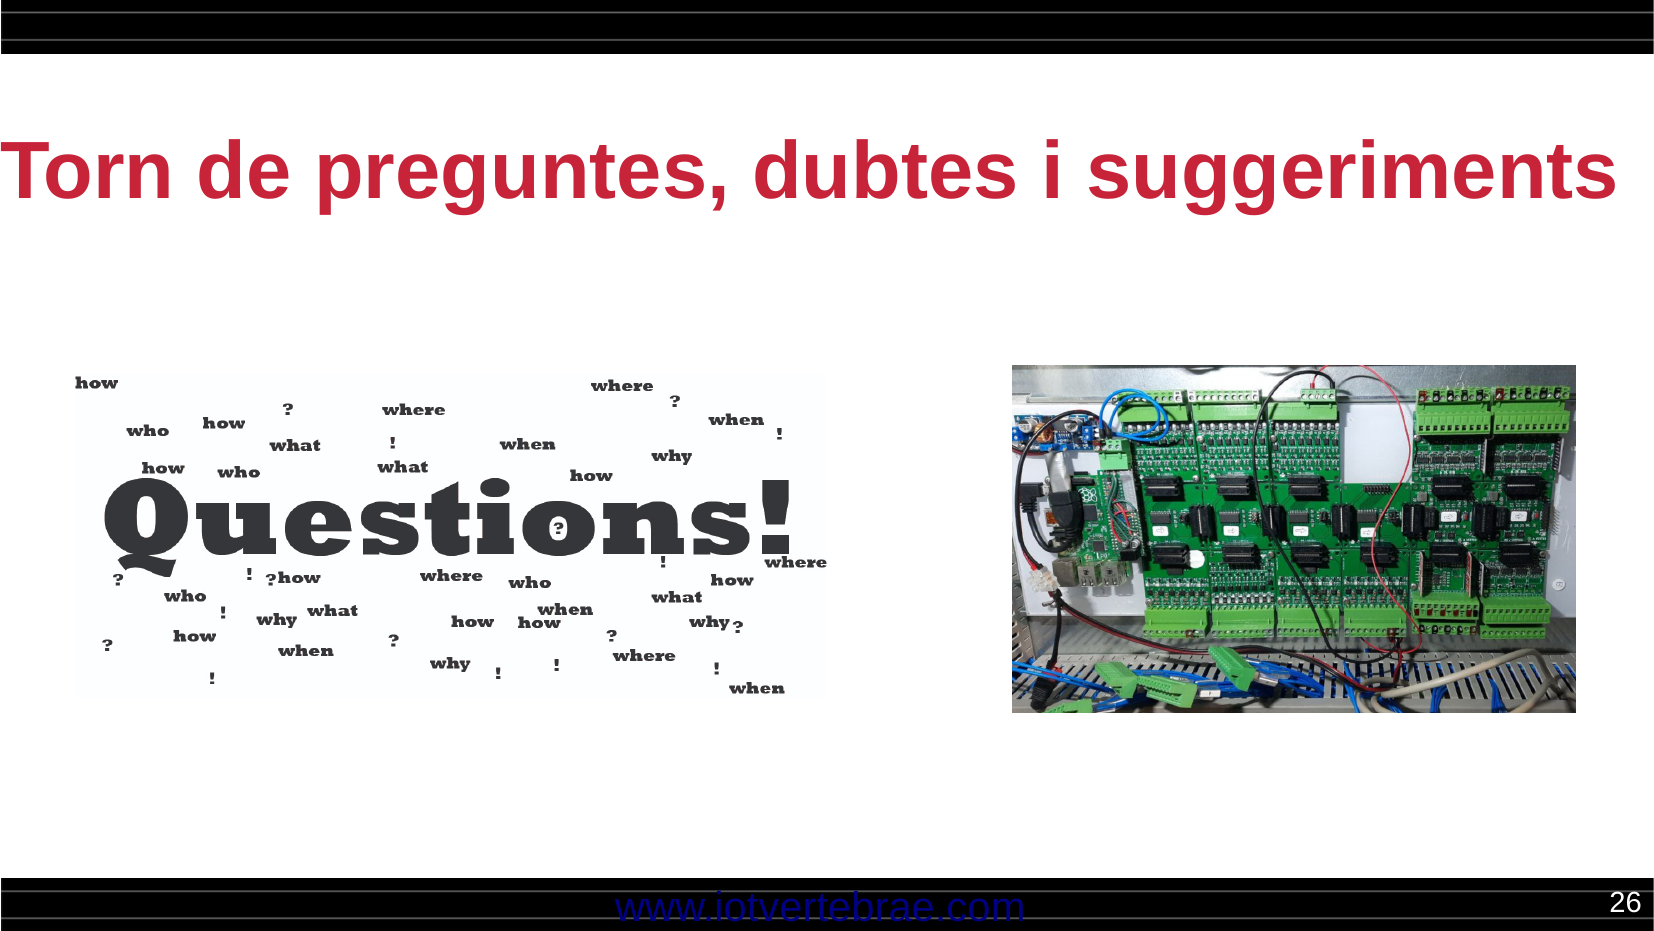

# Torn de preguntes, dubtes i suggeriments
www.iotvertebrae.com